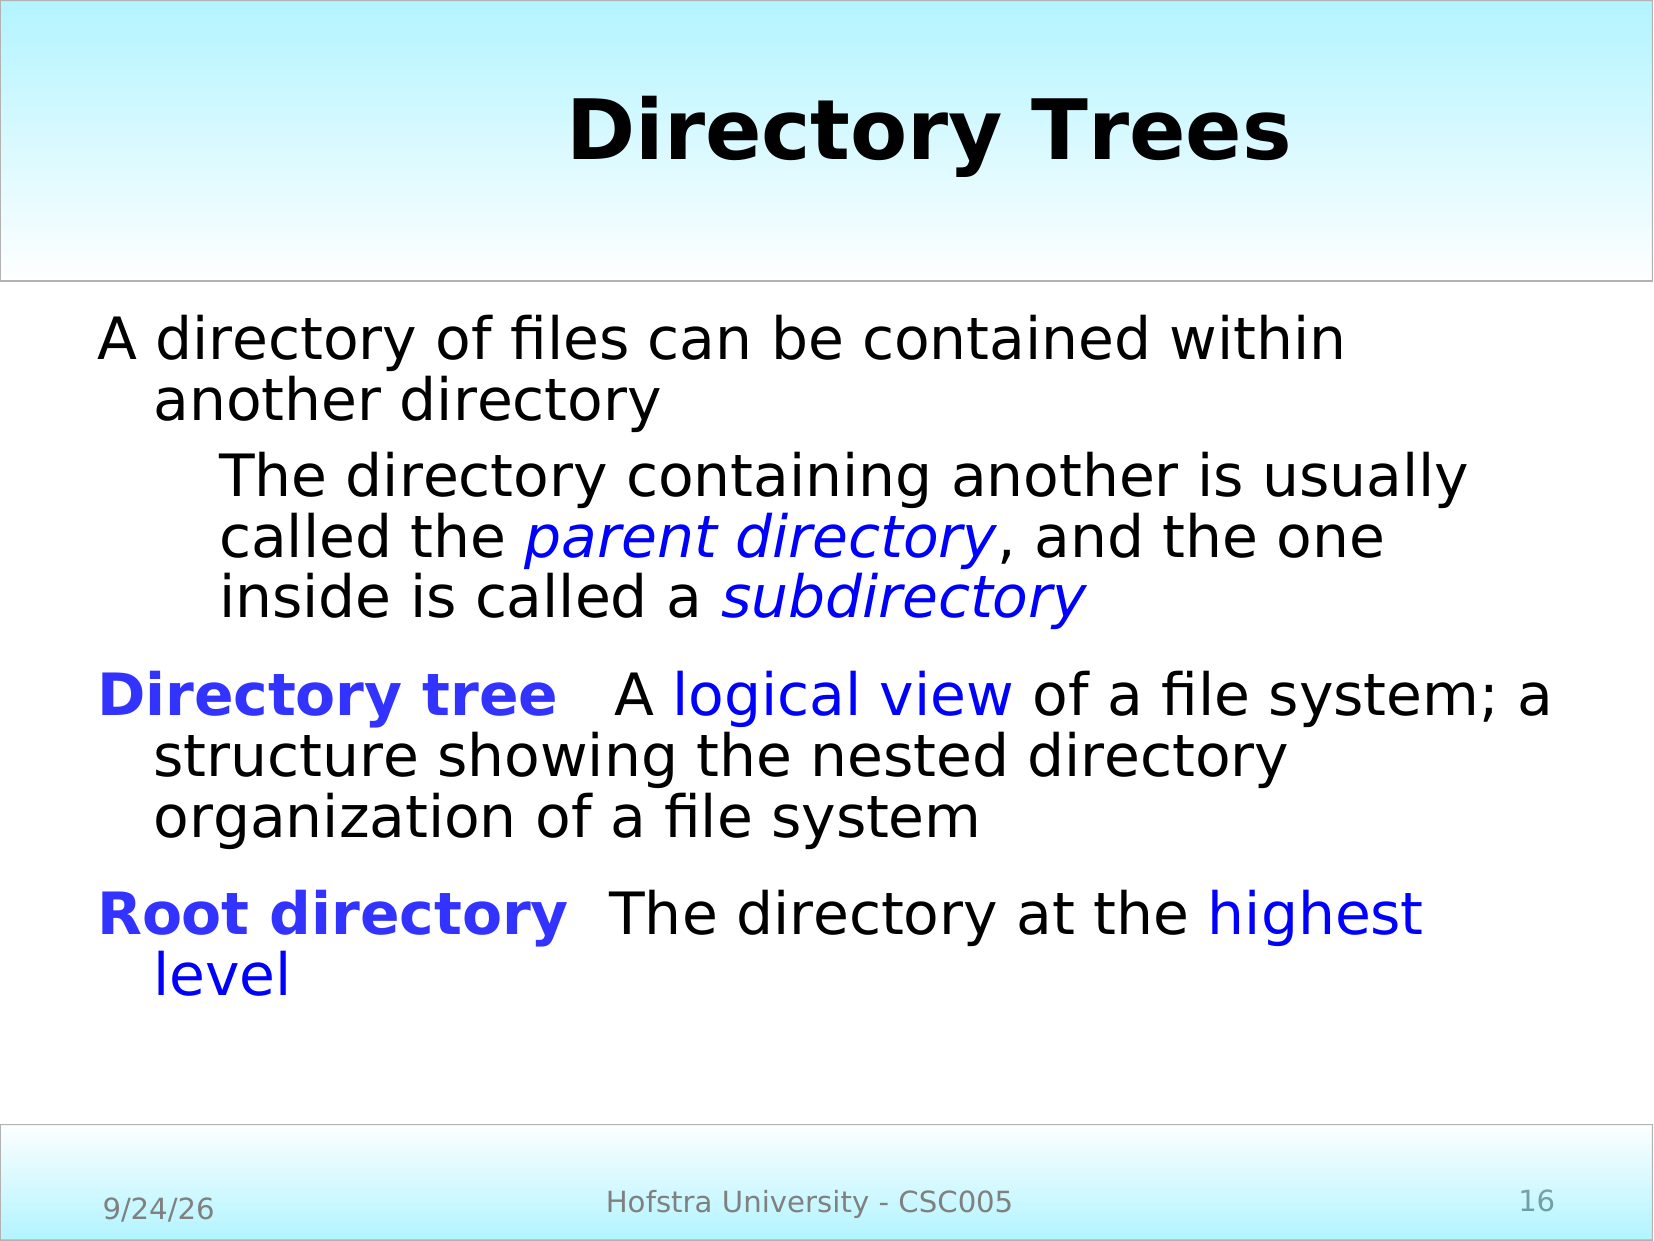

# Directory Trees
A directory of files can be contained within another directory
	The directory containing another is usually called the parent directory, and the one inside is called a subdirectory
Directory tree A logical view of a file system; a structure showing the nested directory organization of a file system
Root directory The directory at the highest level
16
Hofstra University - CSC005